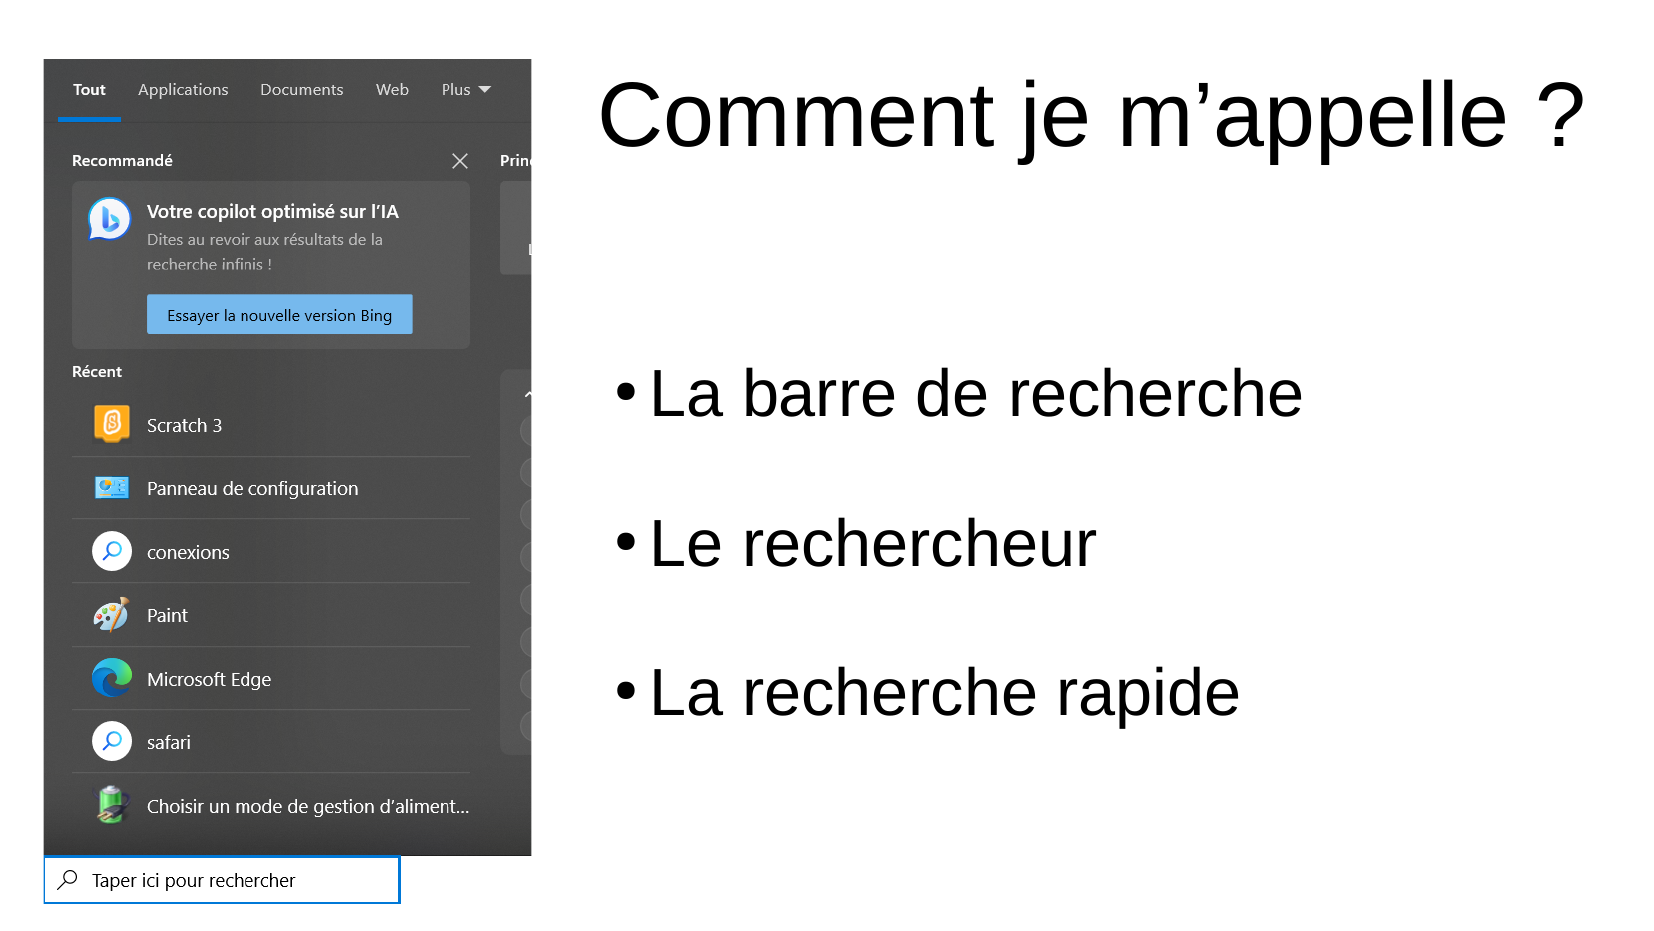

# Comment je m’appelle ?
La barre de recherche
Le rechercheur
La recherche rapide